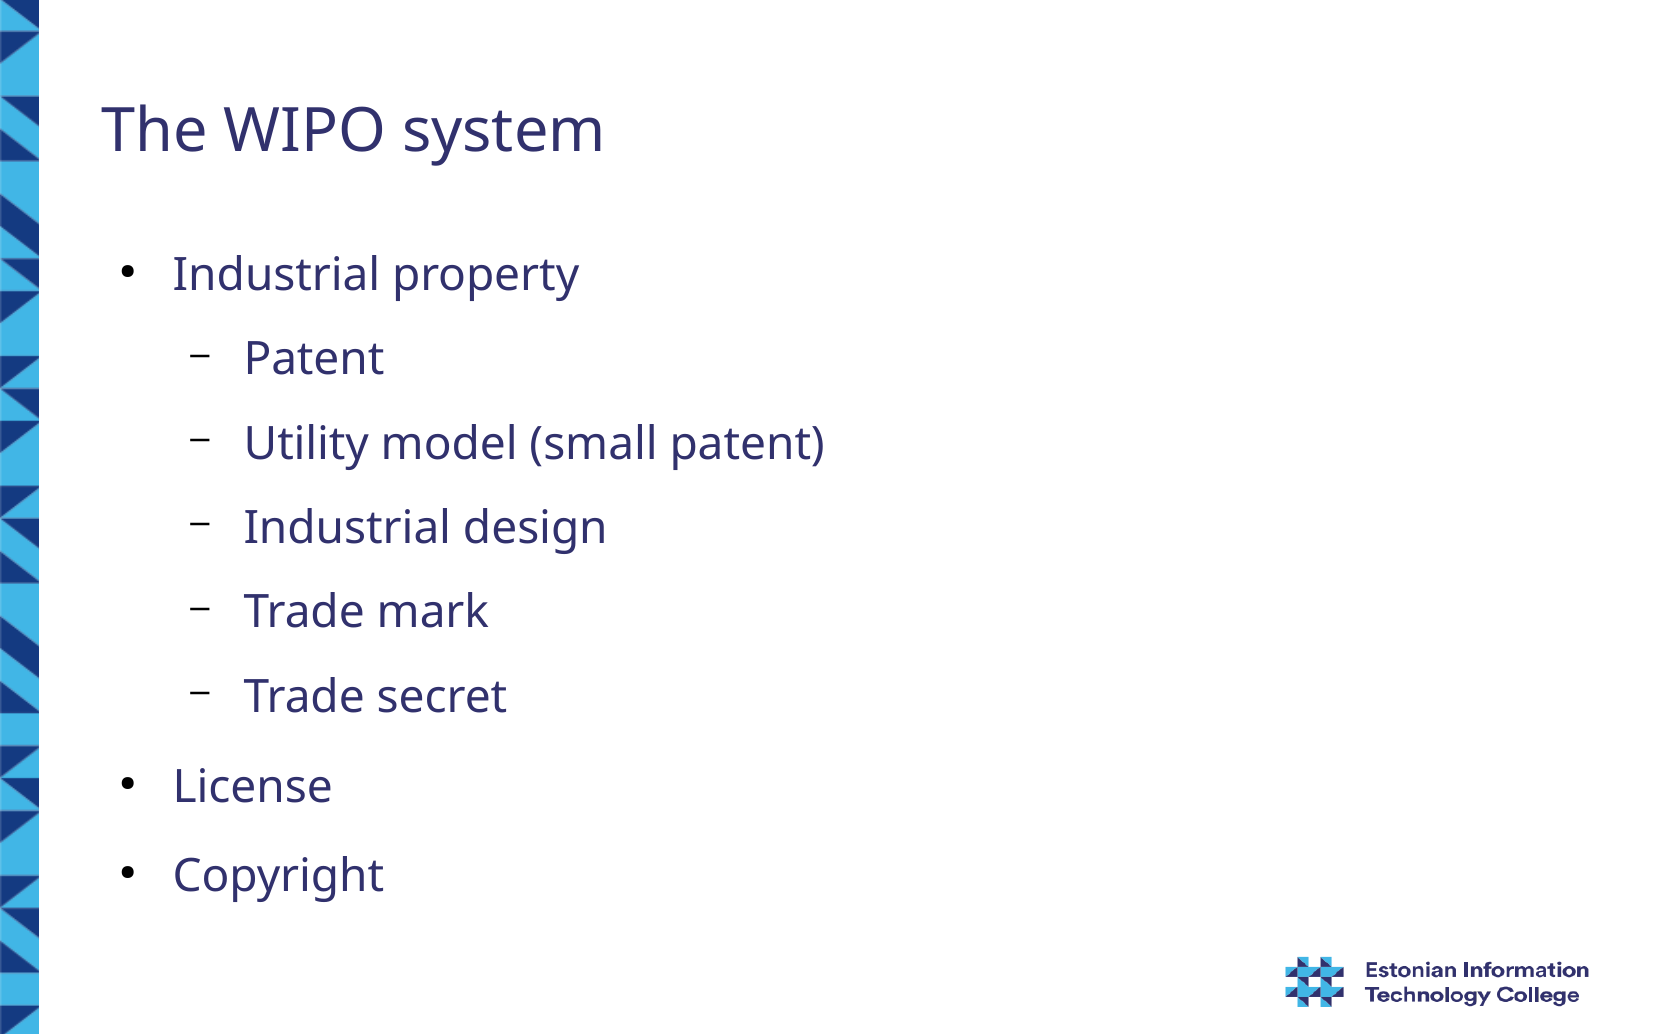

# The WIPO system
Industrial property
Patent
Utility model (small patent)
Industrial design
Trade mark
Trade secret
License
Copyright